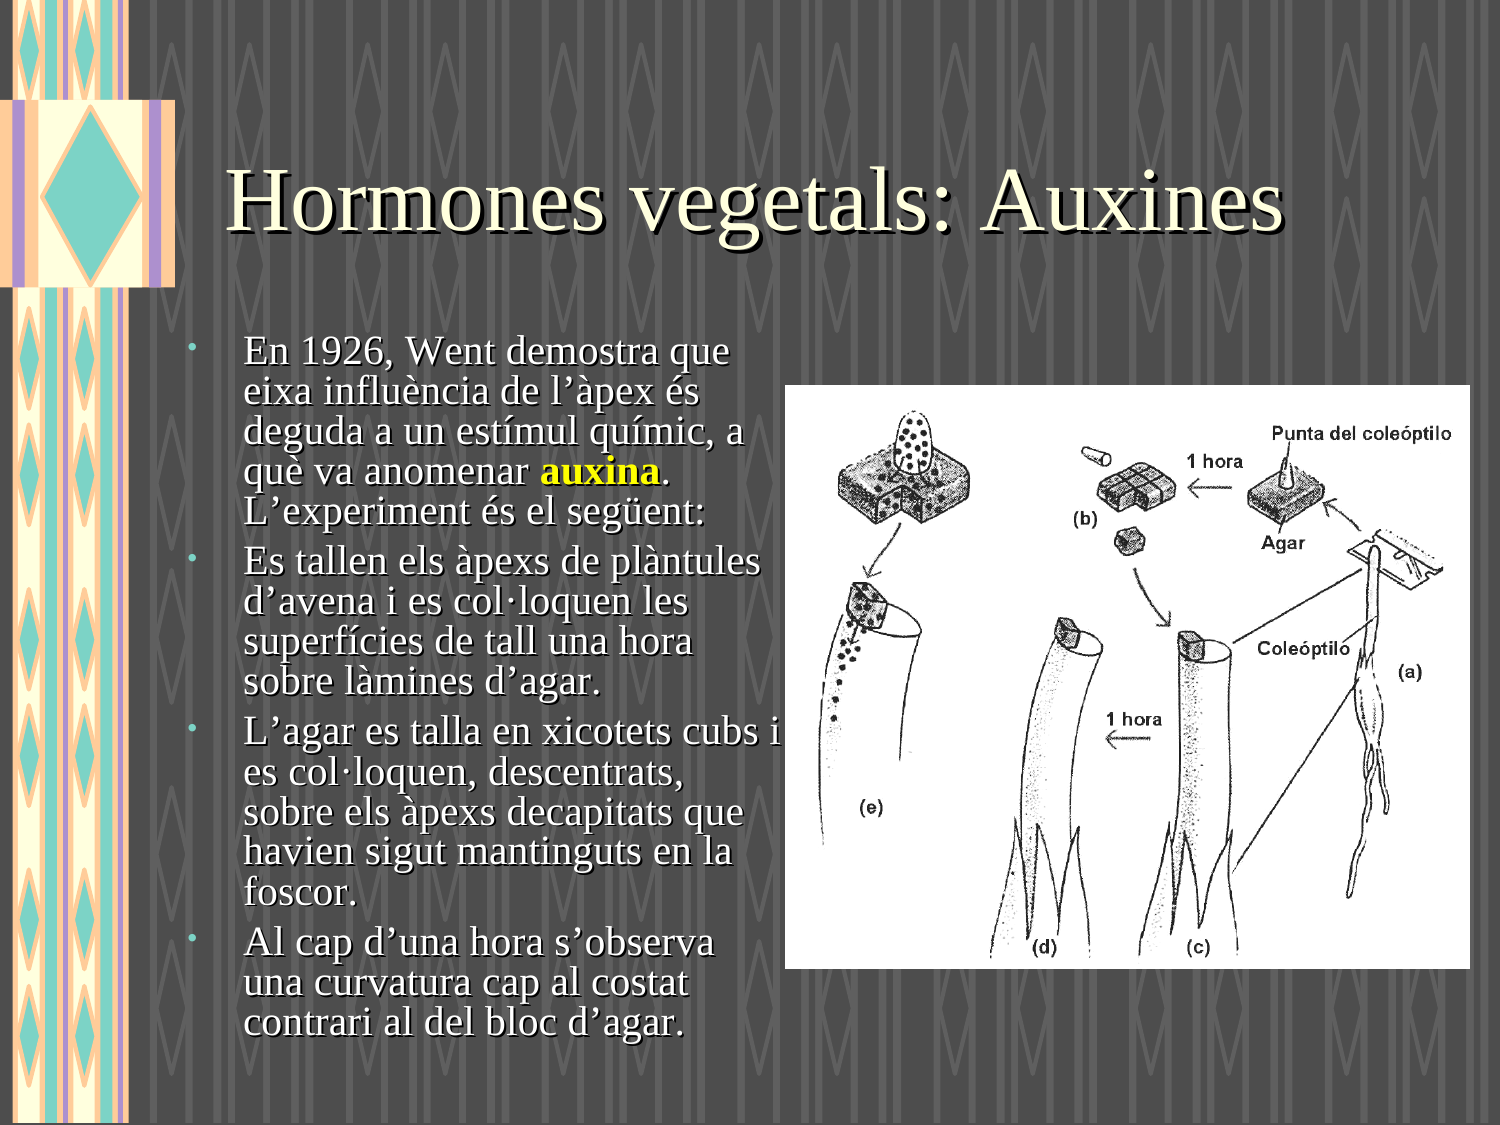

# Hormones vegetals: Auxines
En 1926, Went demostra que eixa influència de l’àpex és deguda a un estímul químic, a què va anomenar auxina. L’experiment és el següent:
Es tallen els àpexs de plàntules d’avena i es col·loquen les superfícies de tall una hora sobre làmines d’agar.
L’agar es talla en xicotets cubs i es col·loquen, descentrats, sobre els àpexs decapitats que havien sigut mantinguts en la foscor.
Al cap d’una hora s’observa una curvatura cap al costat contrari al del bloc d’agar.